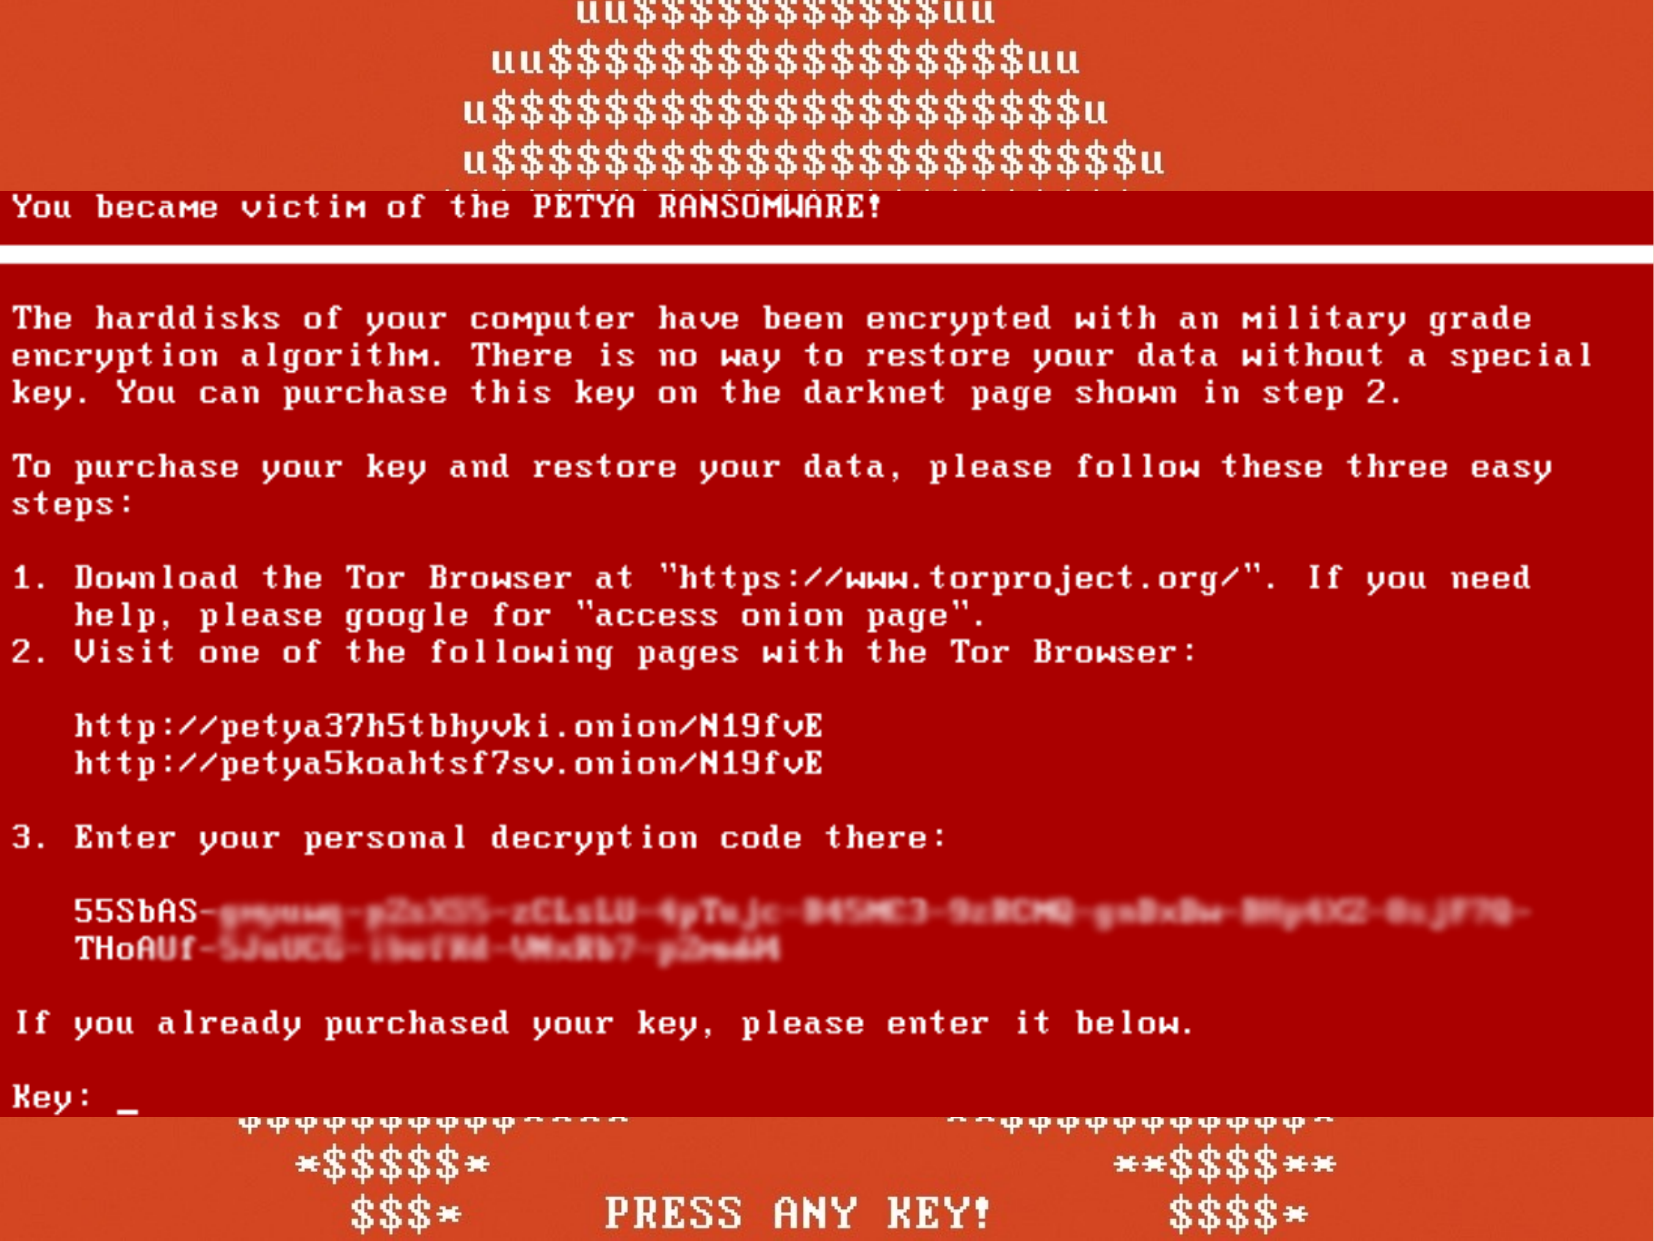

# Schadsoftware
Viren, Trojaner, Würmer
Spähen eure Daten aus (Passwörter, Onlinebanking, …)
Machen Zugriff auf eure Daten unmöglich (Verschlüsselungstrojaner)
Benutzen eure Internetfähigen Geräte zu kriminellen Zwecken (Botnetze)